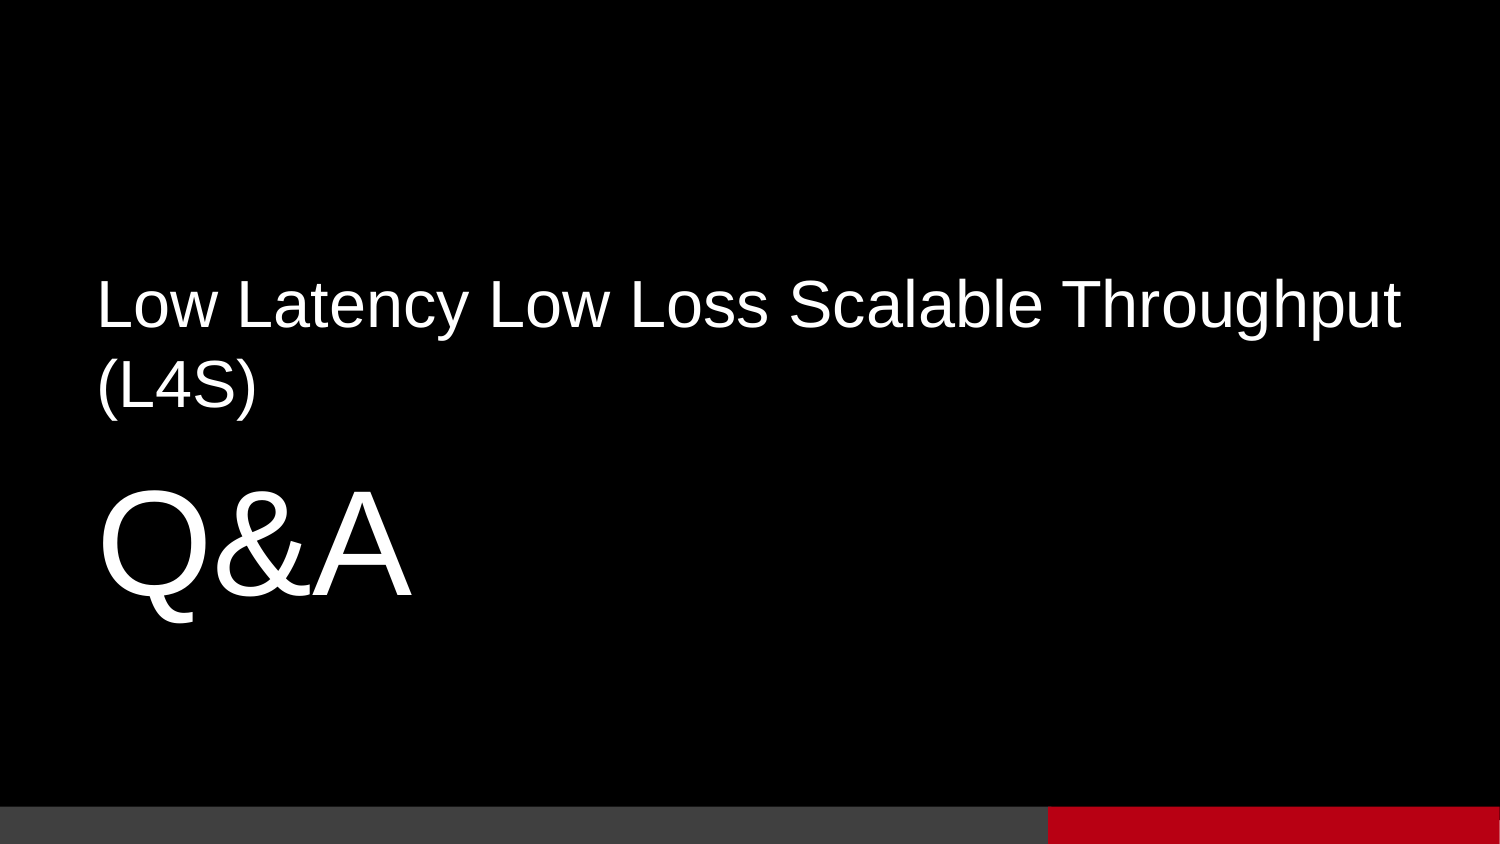

Low Latency Low Loss Scalable Throughput (L4S)
Q&A